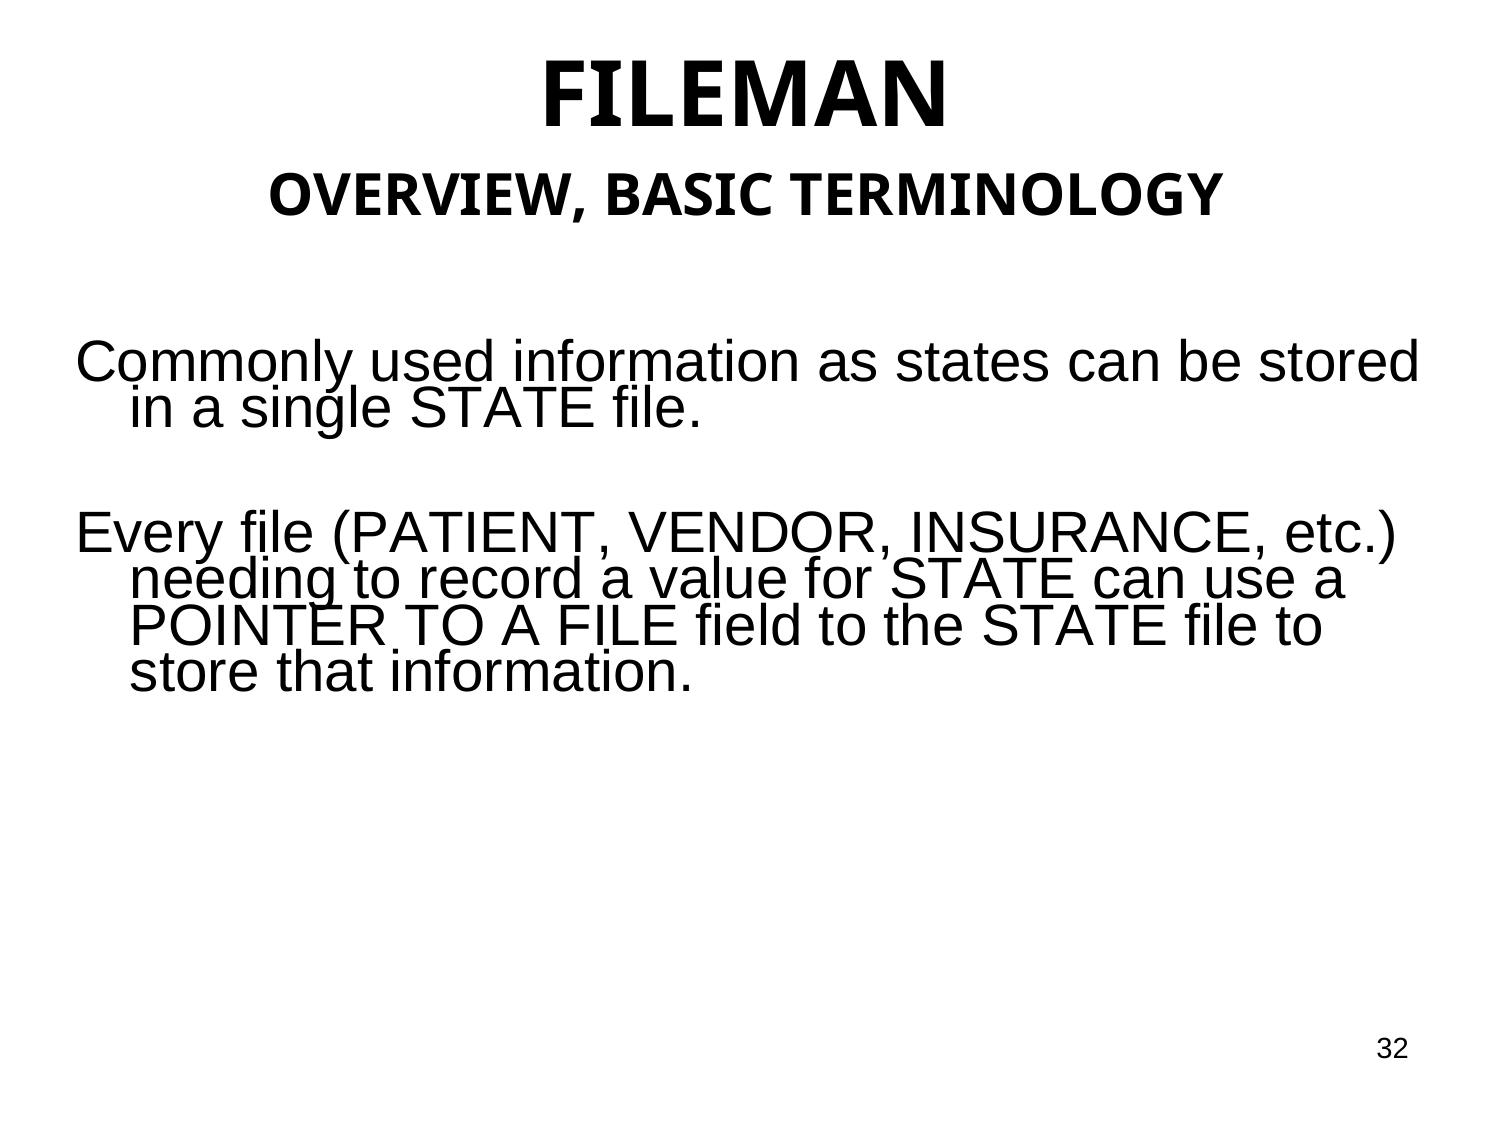

# FILEMAN OVERVIEW, BASIC TERMINOLOGY
Commonly used information as states can be stored in a single STATE file.
Every file (PATIENT, VENDOR, INSURANCE, etc.) needing to record a value for STATE can use a POINTER TO A FILE field to the STATE file to store that information.
32